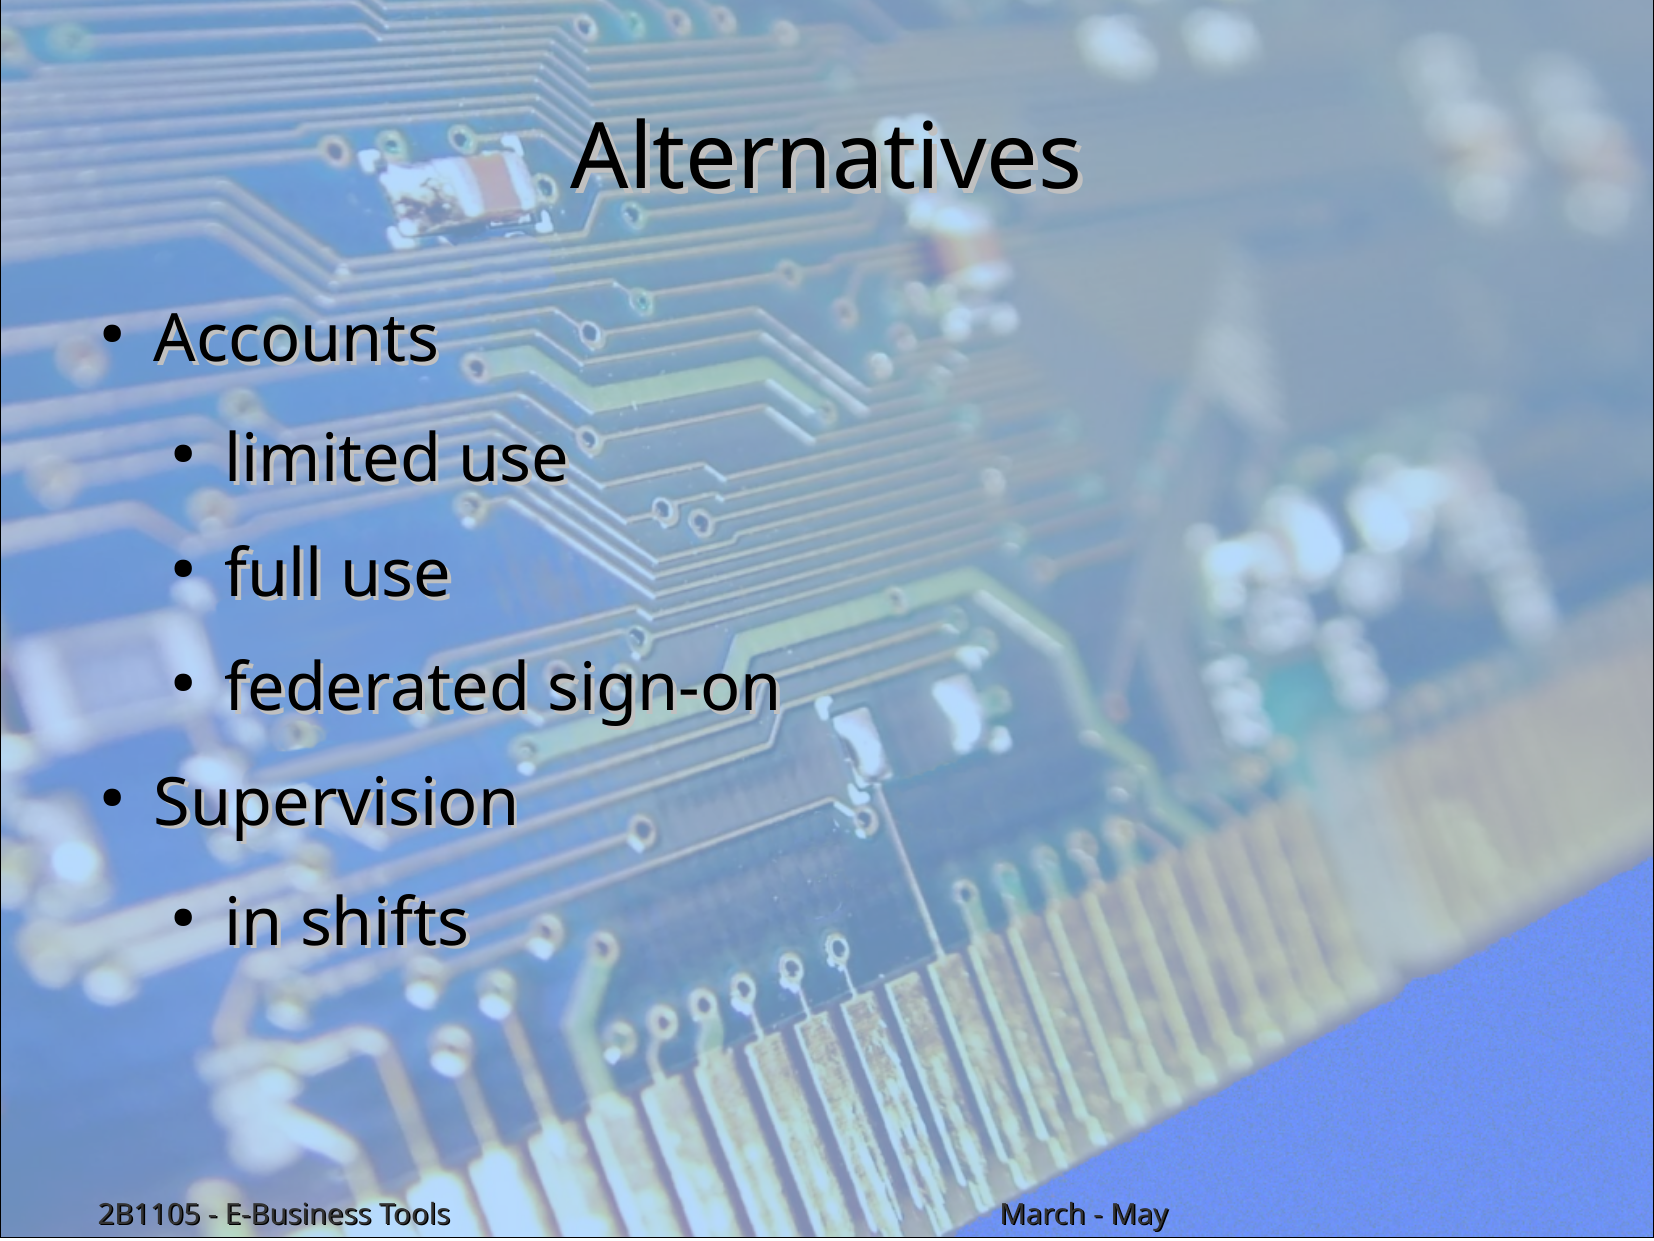

# Alternatives
Accounts
limited use
full use
federated sign-on
Supervision
in shifts